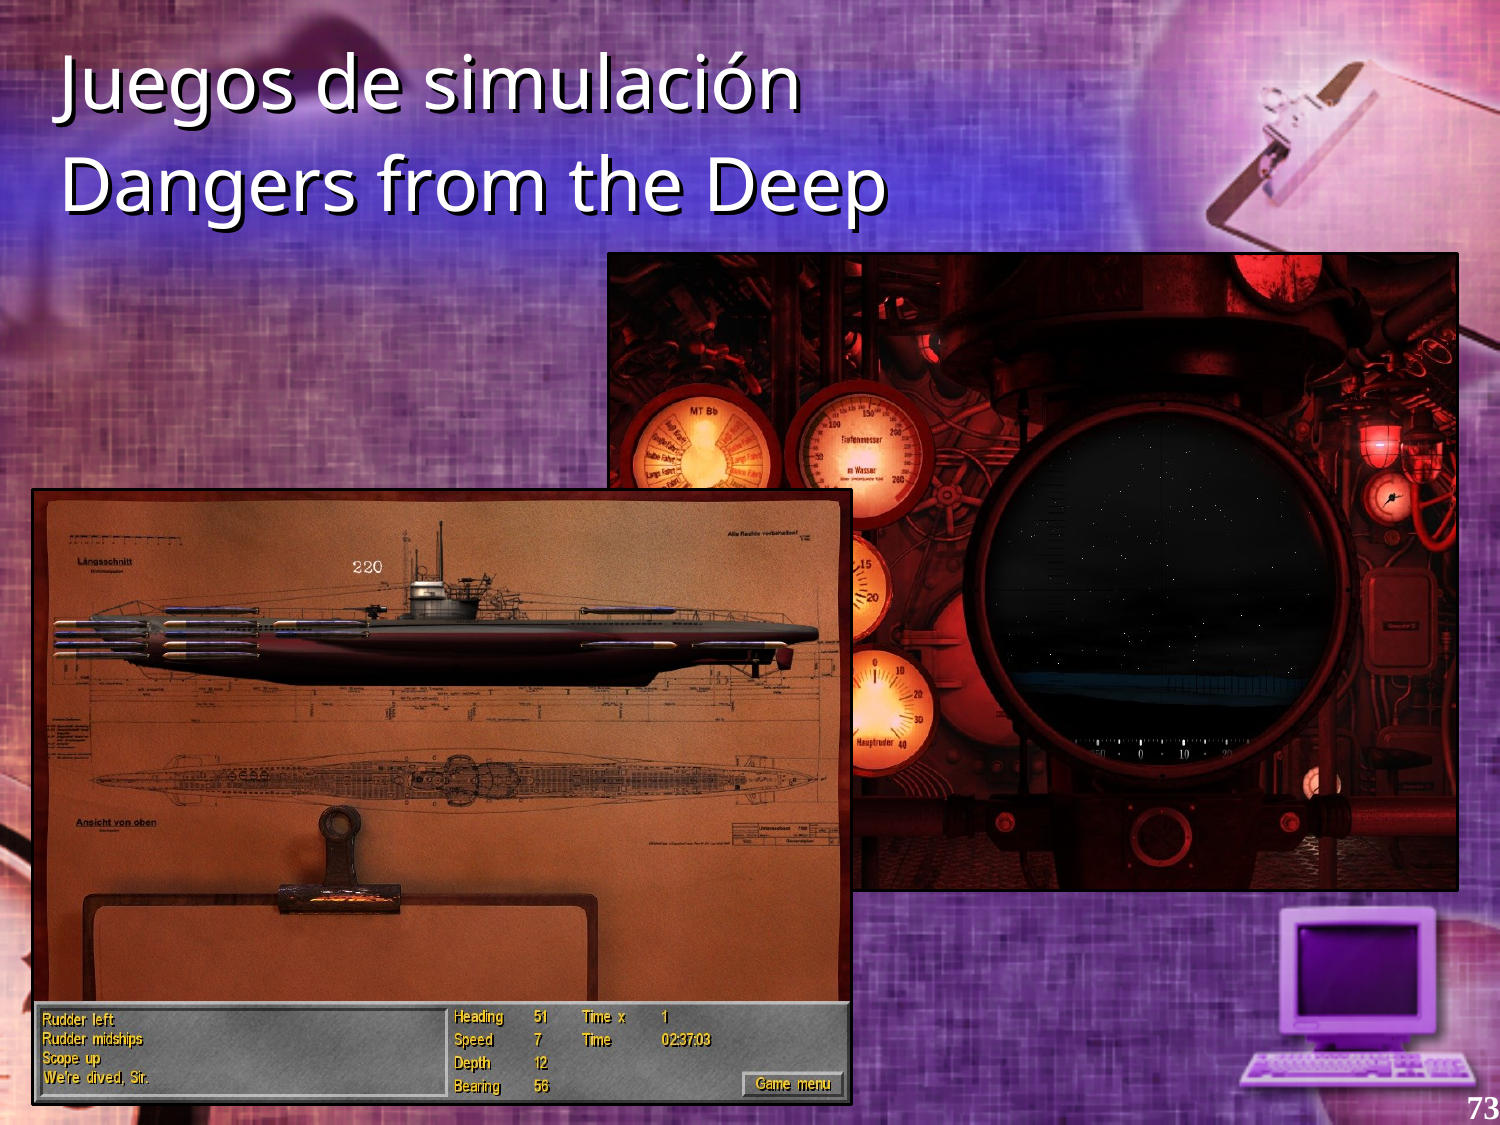

# Juegos de simulación Dangers from the Deep
73